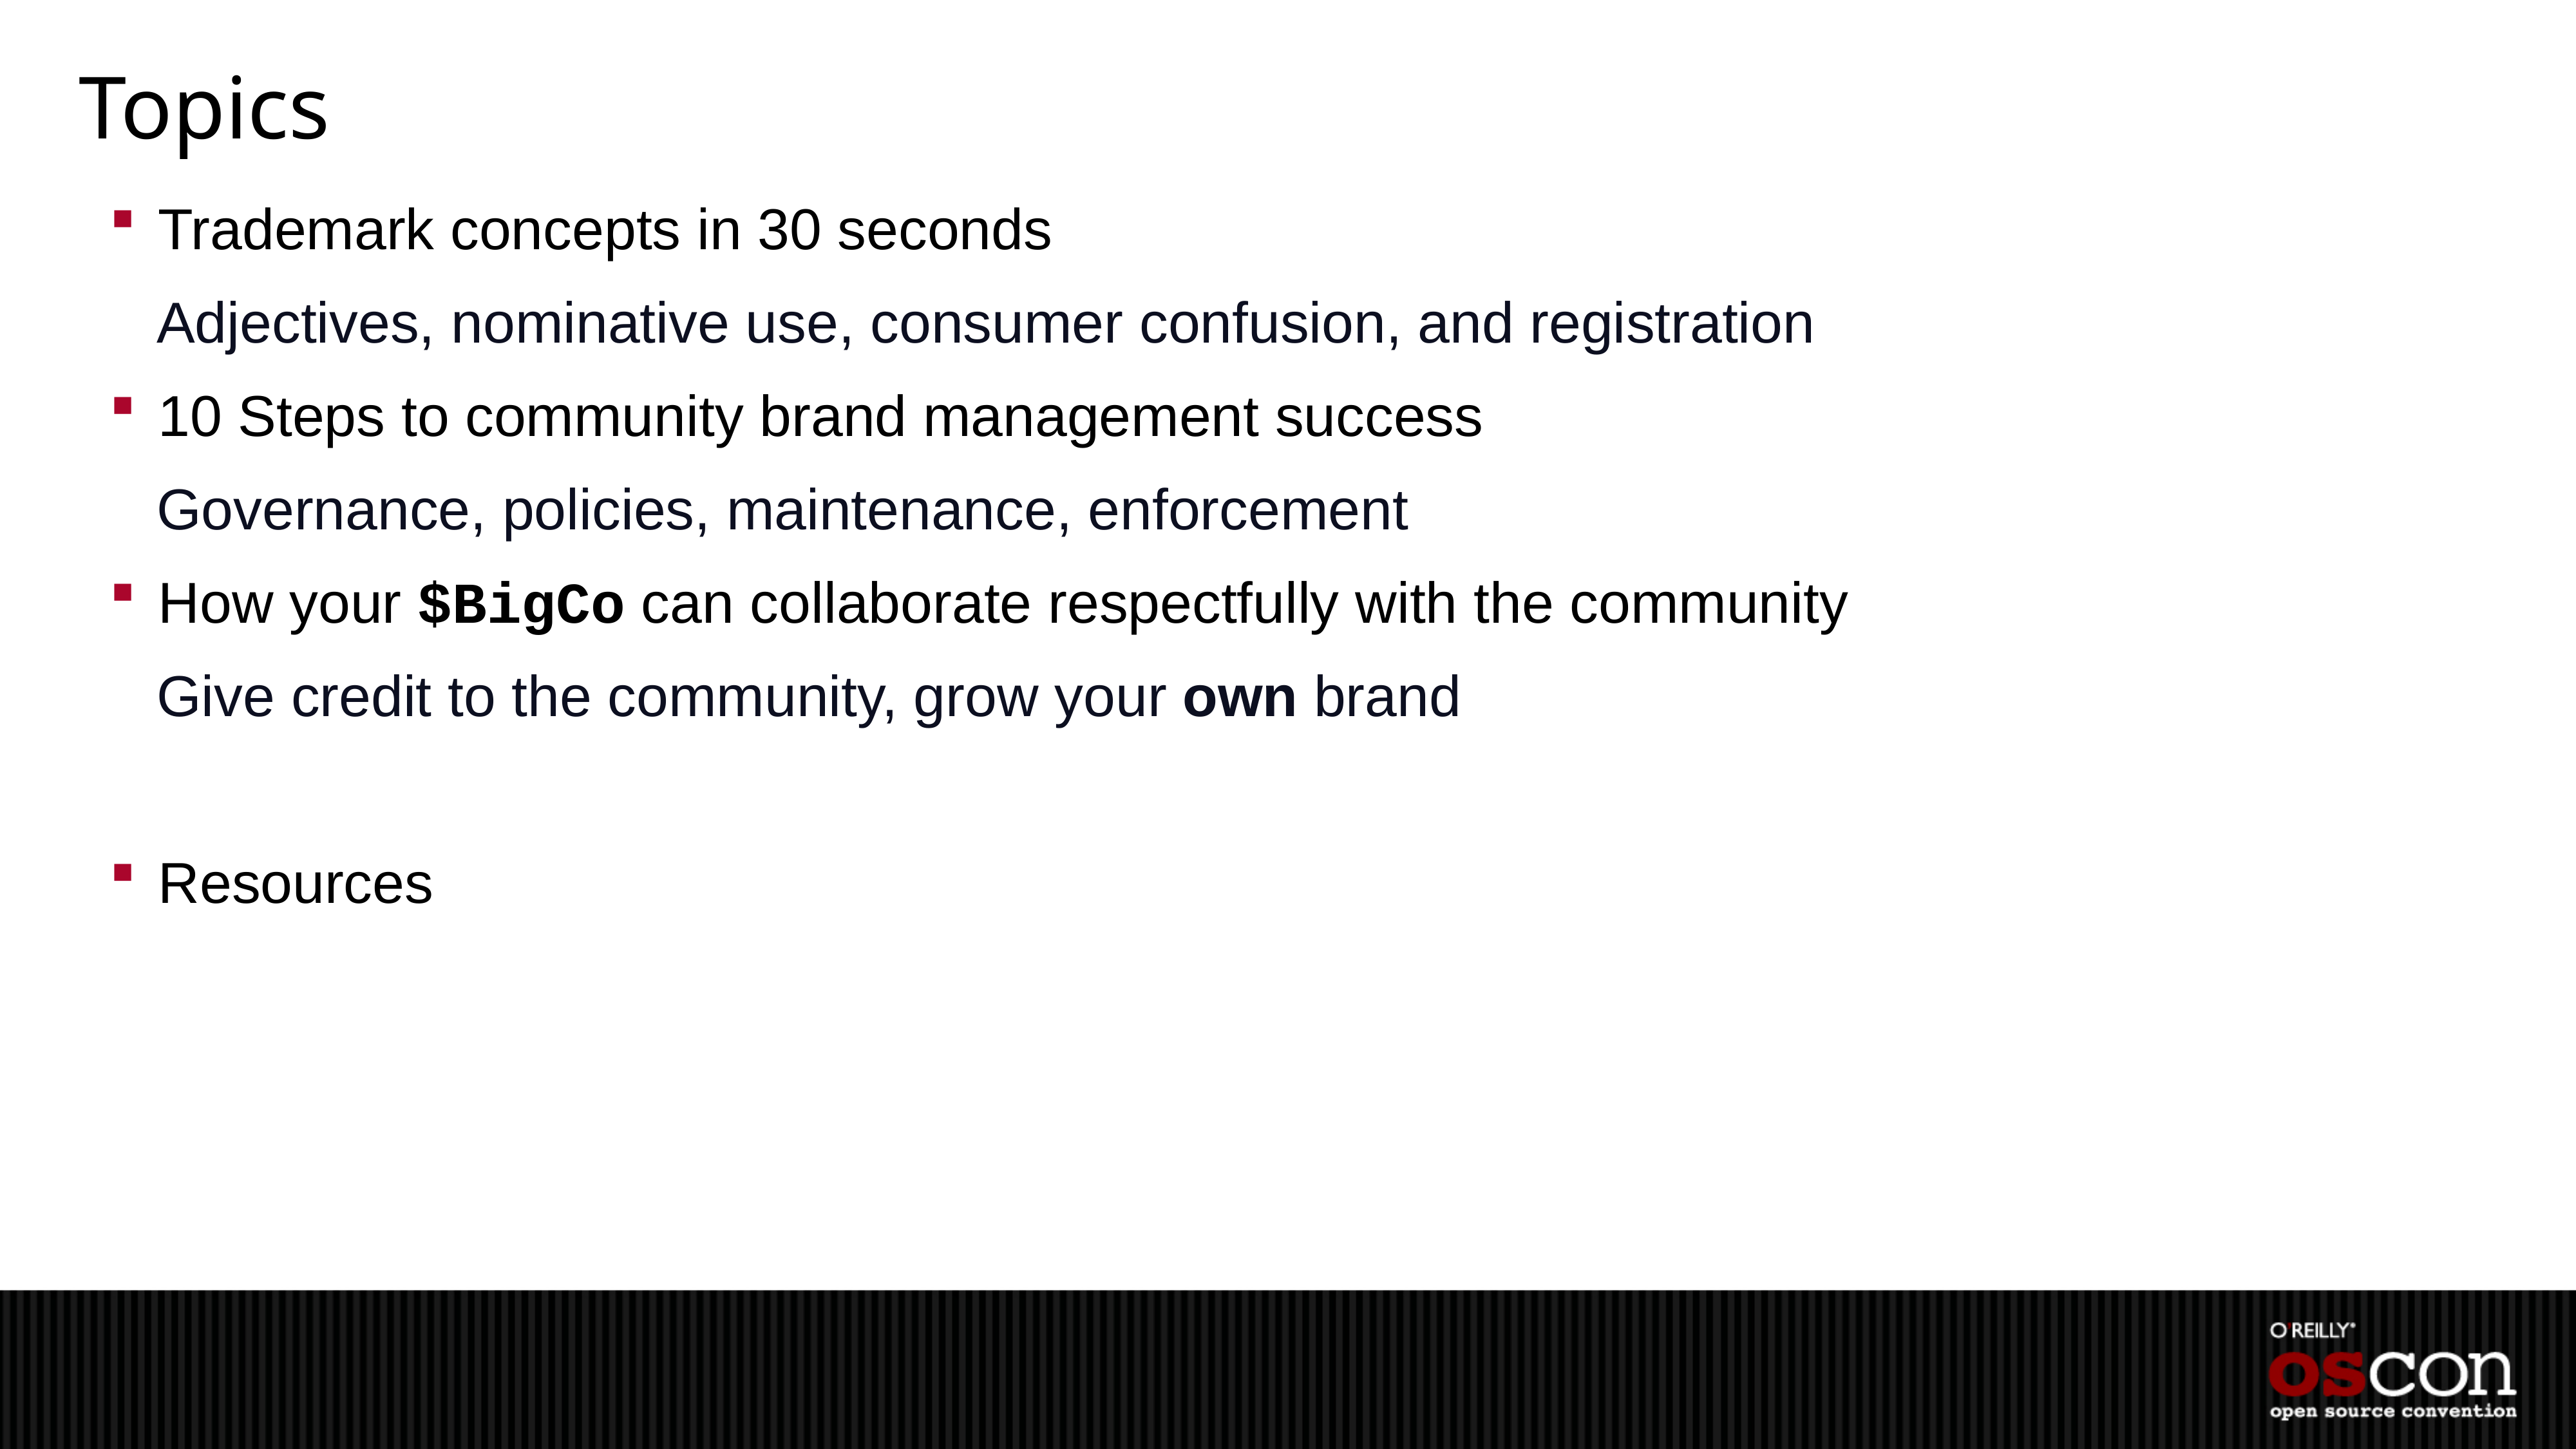

# Topics
Trademark concepts in 30 seconds
Adjectives, nominative use, consumer confusion, and registration
10 Steps to community brand management success
Governance, policies, maintenance, enforcement
How your $BigCo can collaborate respectfully with the community
Give credit to the community, grow your own brand
Resources